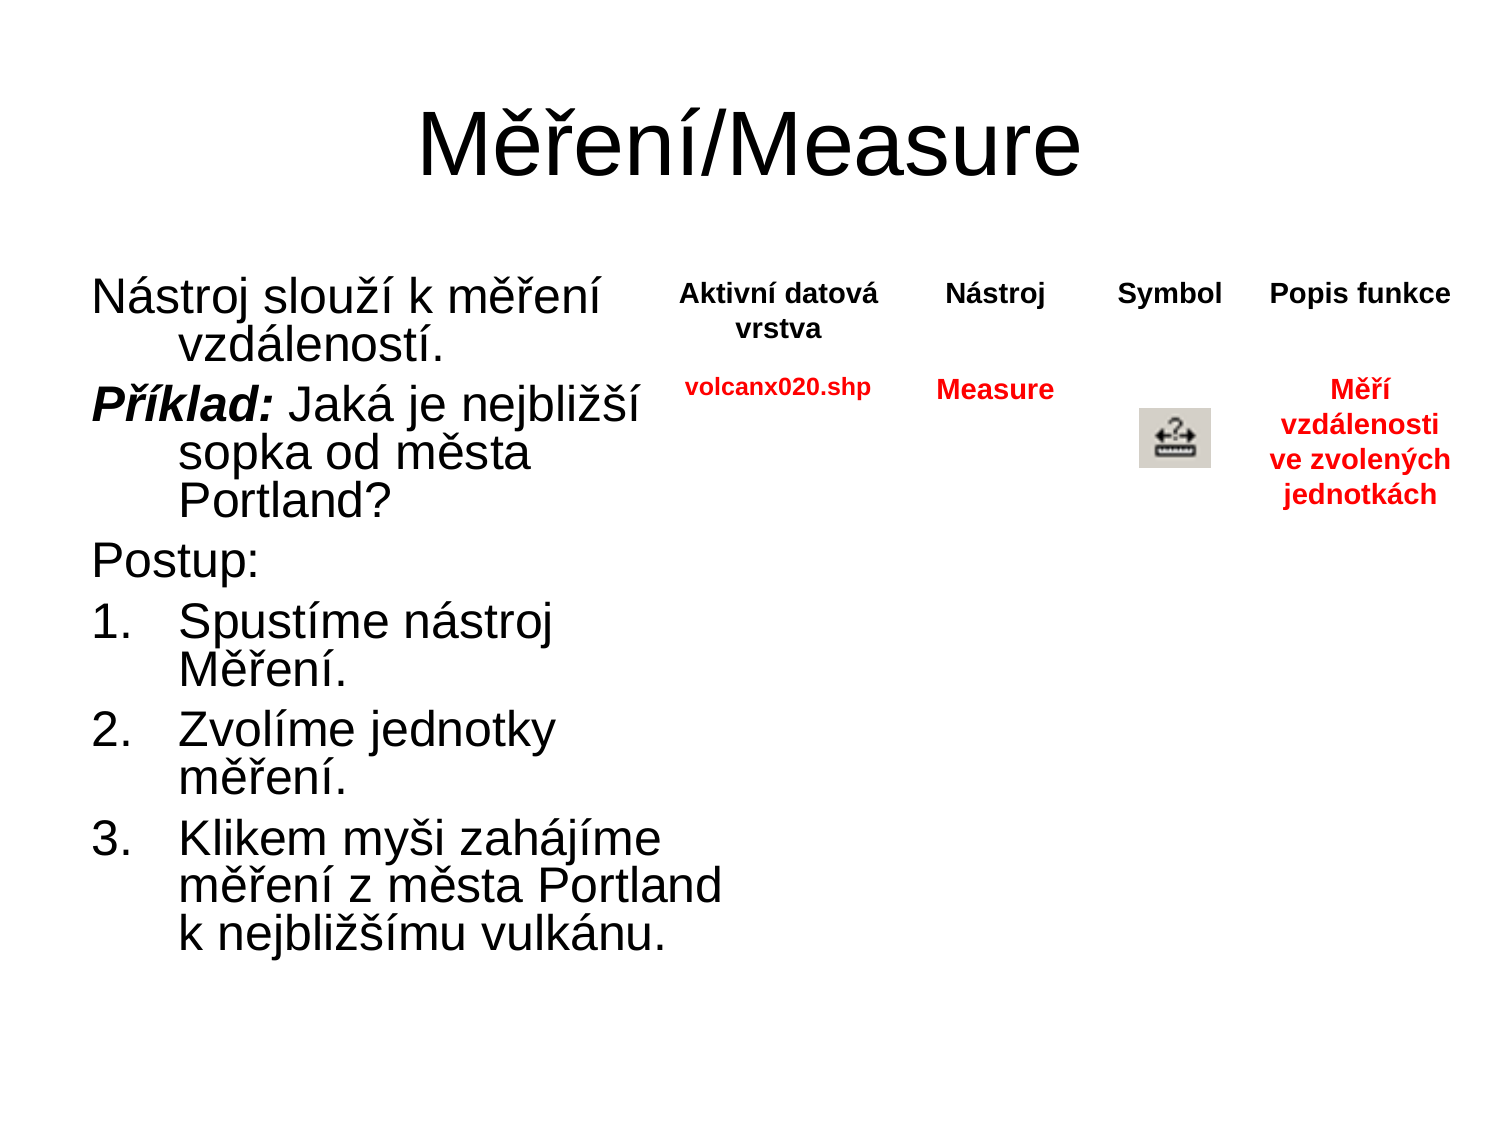

# Měření/Measure
Nástroj slouží k měření vzdáleností.
Příklad: Jaká je nejbližší sopka od města Portland?
Postup:
Spustíme nástroj Měření.
Zvolíme jednotky měření.
Klikem myši zahájíme měření z města Portland k nejbližšímu vulkánu.
| Aktivní datová vrstva | Nástroj | Symbol | Popis funkce |
| --- | --- | --- | --- |
| volcanx020.shp | Measure | | Měří vzdálenosti ve zvolených jednotkách |